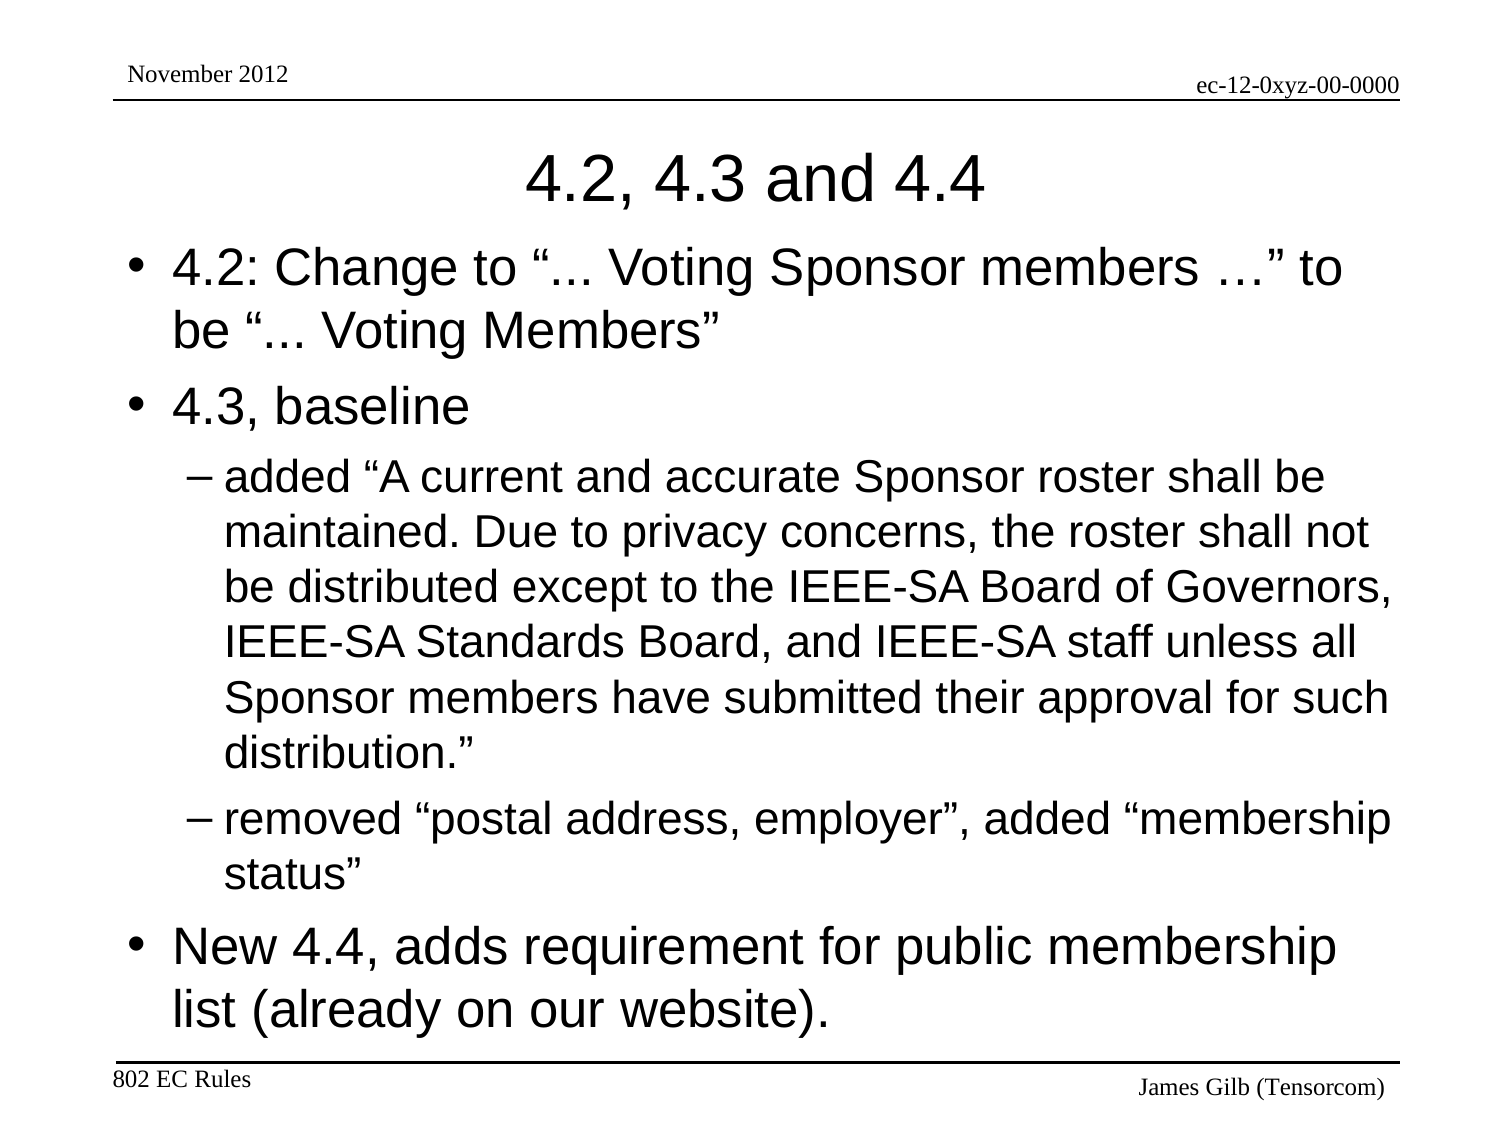

# 4.2, 4.3 and 4.4
4.2: Change to “... Voting Sponsor members …” to be “... Voting Members”
4.3, baseline
added “A current and accurate Sponsor roster shall be maintained. Due to privacy concerns, the roster shall not be distributed except to the IEEE-SA Board of Governors, IEEE-SA Standards Board, and IEEE-SA staff unless all Sponsor members have submitted their approval for such distribution.”
removed “postal address, employer”, added “membership status”
New 4.4, adds requirement for public membership list (already on our website).